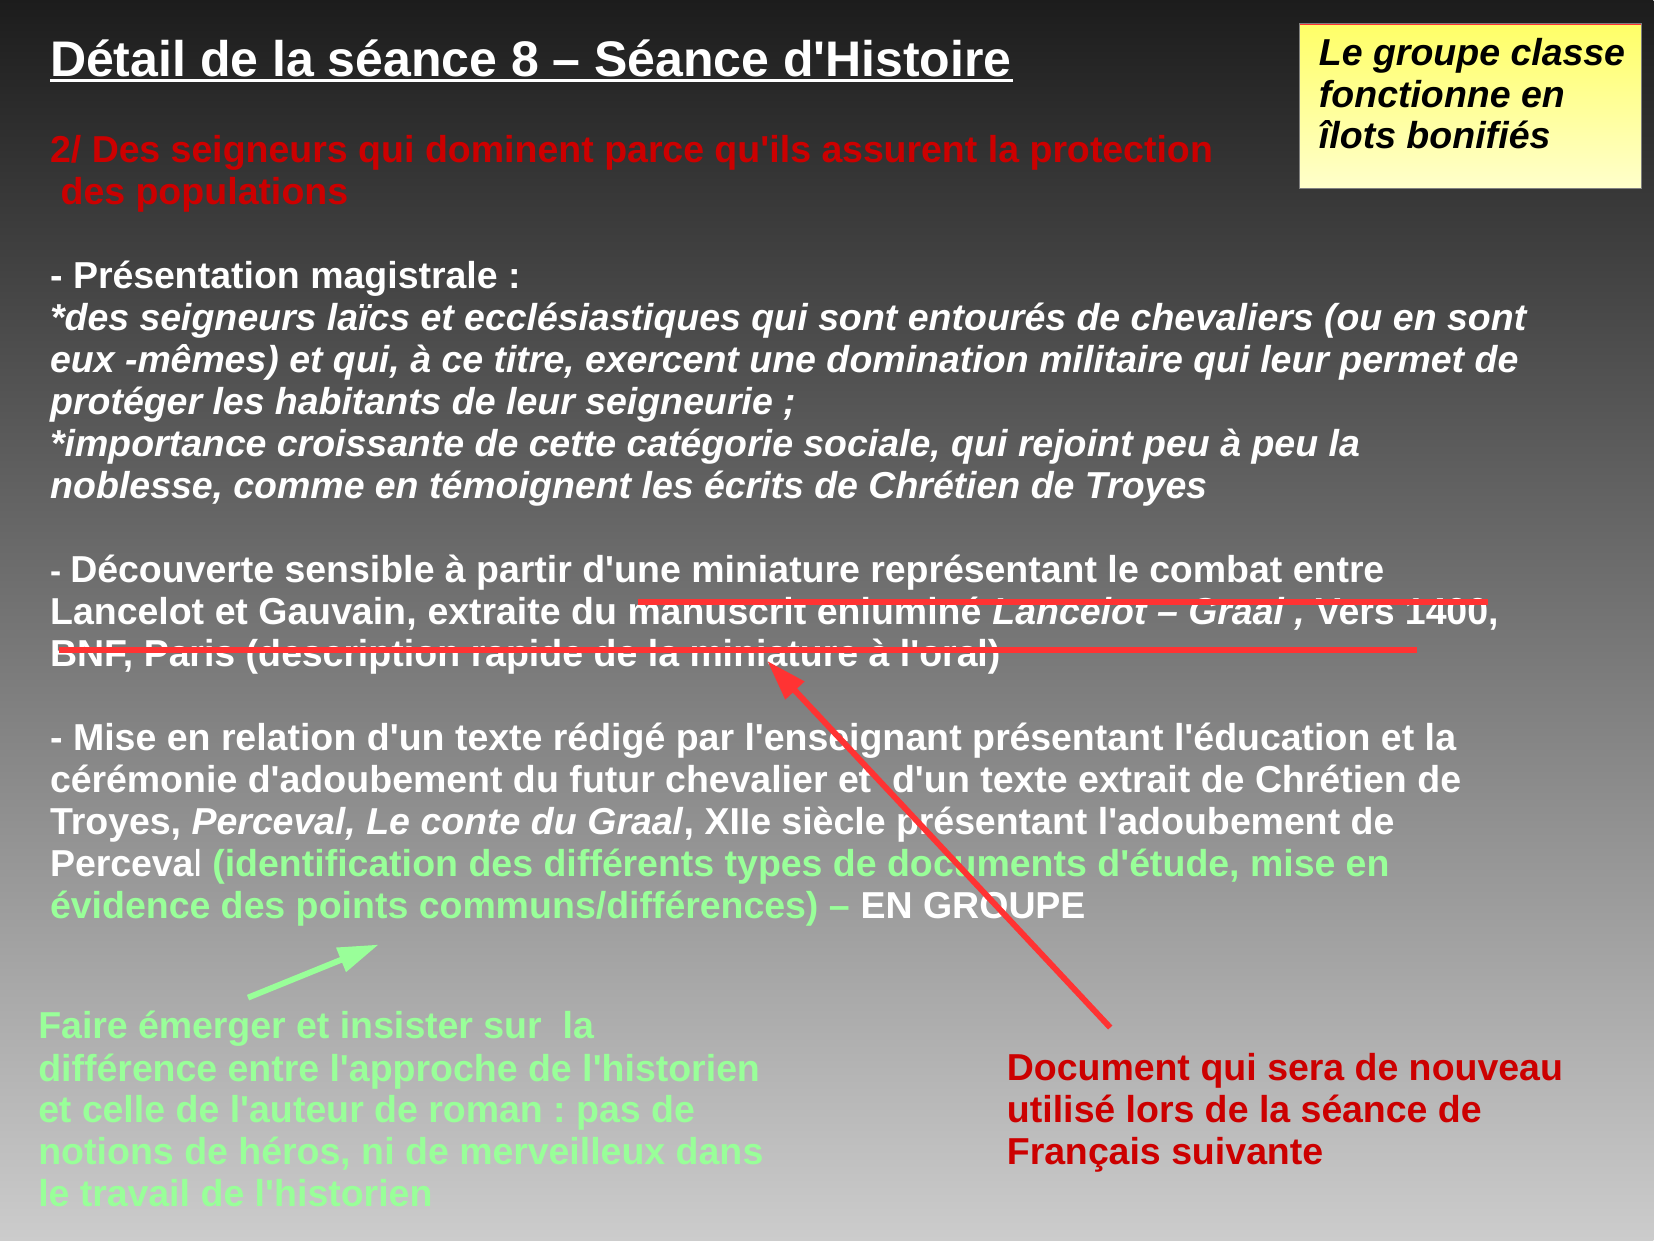

Détail de la séance 8 – Séance d'Histoire
2/ Des seigneurs qui dominent parce qu'ils assurent la protection
 des populations
- Présentation magistrale :
*des seigneurs laïcs et ecclésiastiques qui sont entourés de chevaliers (ou en sont eux -mêmes) et qui, à ce titre, exercent une domination militaire qui leur permet de protéger les habitants de leur seigneurie ;
*importance croissante de cette catégorie sociale, qui rejoint peu à peu la noblesse, comme en témoignent les écrits de Chrétien de Troyes
- Découverte sensible à partir d'une miniature représentant le combat entre Lancelot et Gauvain, extraite du manuscrit enluminé Lancelot – Graal , Vers 1400, BNF, Paris (description rapide de la miniature à l'oral)
- Mise en relation d'un texte rédigé par l'enseignant présentant l'éducation et la cérémonie d'adoubement du futur chevalier et d'un texte extrait de Chrétien de Troyes, Perceval, Le conte du Graal, XIIe siècle présentant l'adoubement de Perceval (identification des différents types de documents d'étude, mise en évidence des points communs/différences) – EN GROUPE
Le groupe classe fonctionne en îlots bonifiés
Faire émerger et insister sur la différence entre l'approche de l'historien et celle de l'auteur de roman : pas de notions de héros, ni de merveilleux dans le travail de l'historien
Document qui sera de nouveau utilisé lors de la séance de Français suivante